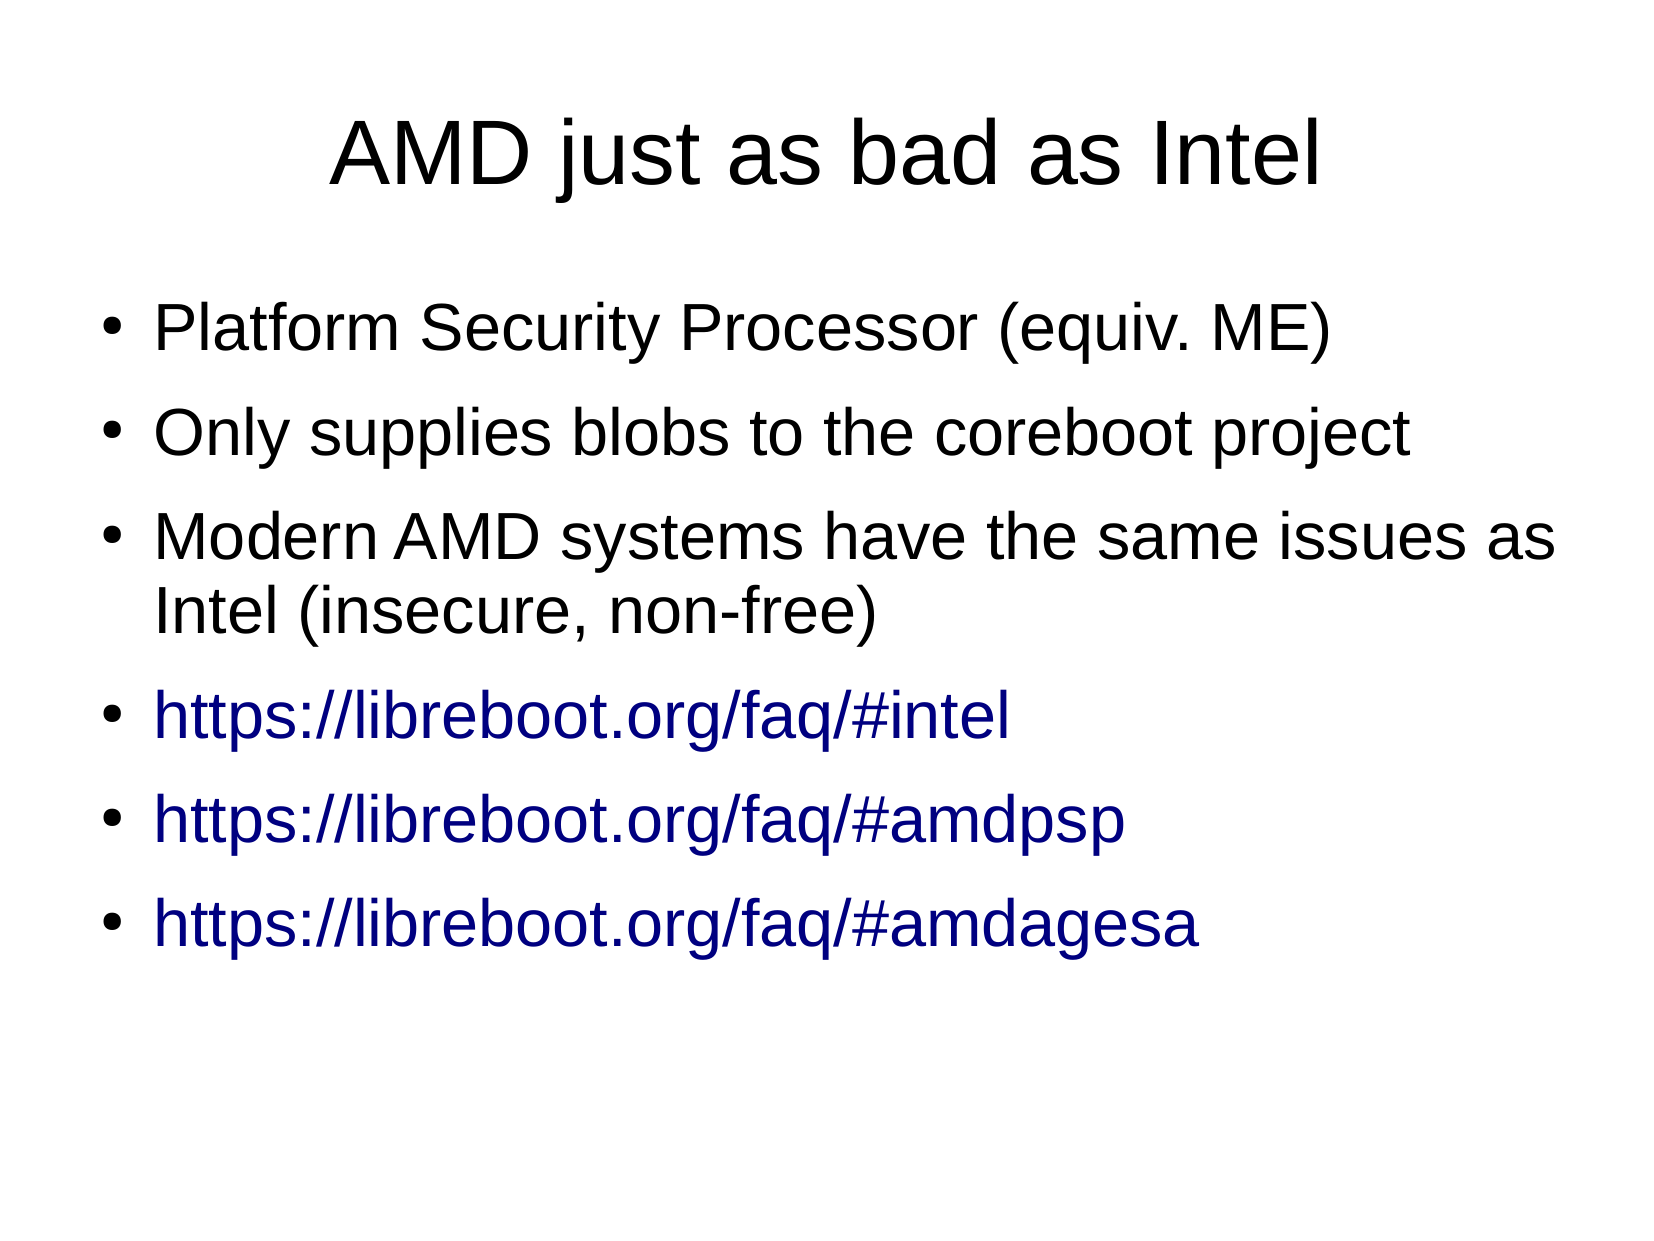

# AMD just as bad as Intel
Platform Security Processor (equiv. ME)
Only supplies blobs to the coreboot project
Modern AMD systems have the same issues as Intel (insecure, non-free)
https://libreboot.org/faq/#intel
https://libreboot.org/faq/#amdpsp
https://libreboot.org/faq/#amdagesa